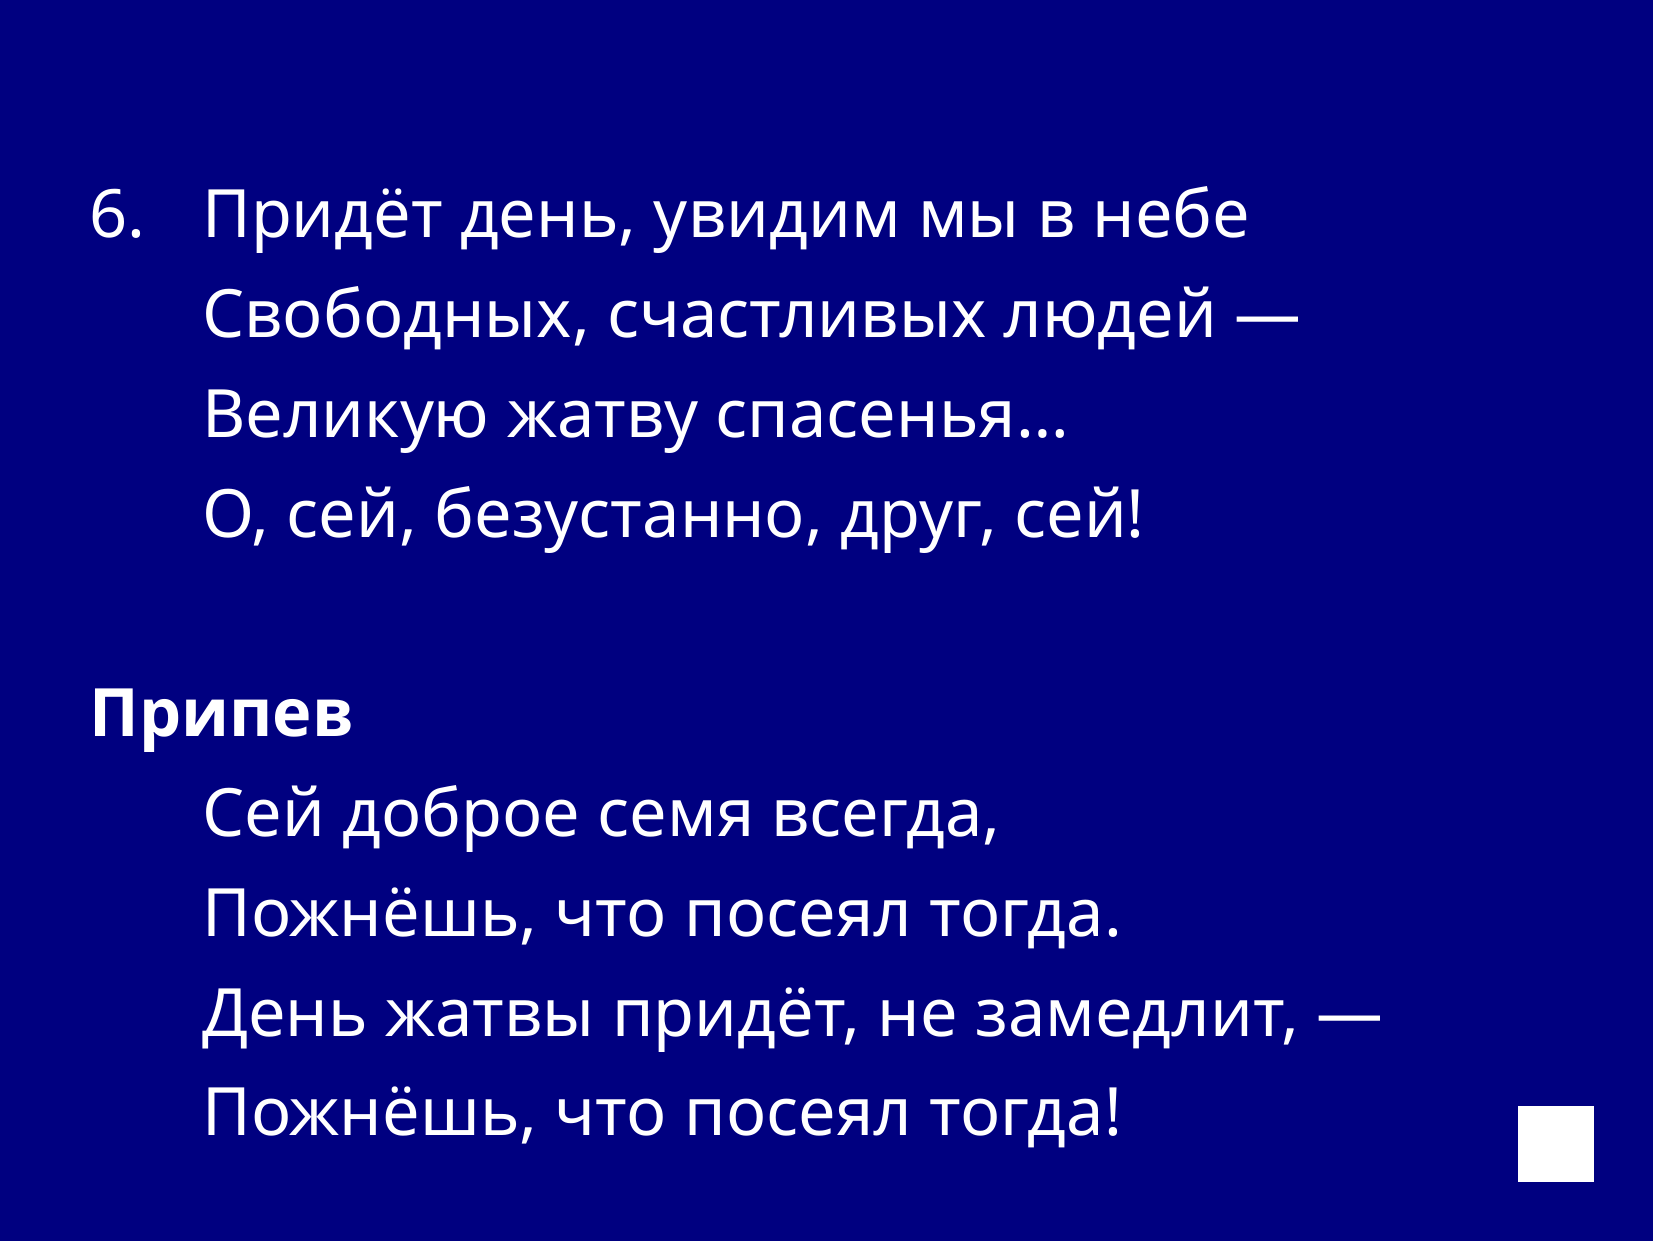

6.	Придёт день, увидим мы в небе
	Свободных, счастливых людей —
	Великую жатву спасенья…
	О, сей, безустанно, друг, сей!
Припев
	Сей доброе семя всегда,
	Пожнёшь, что посеял тогда.
	День жатвы придёт, не замедлит, —
	Пожнёшь, что посеял тогда!